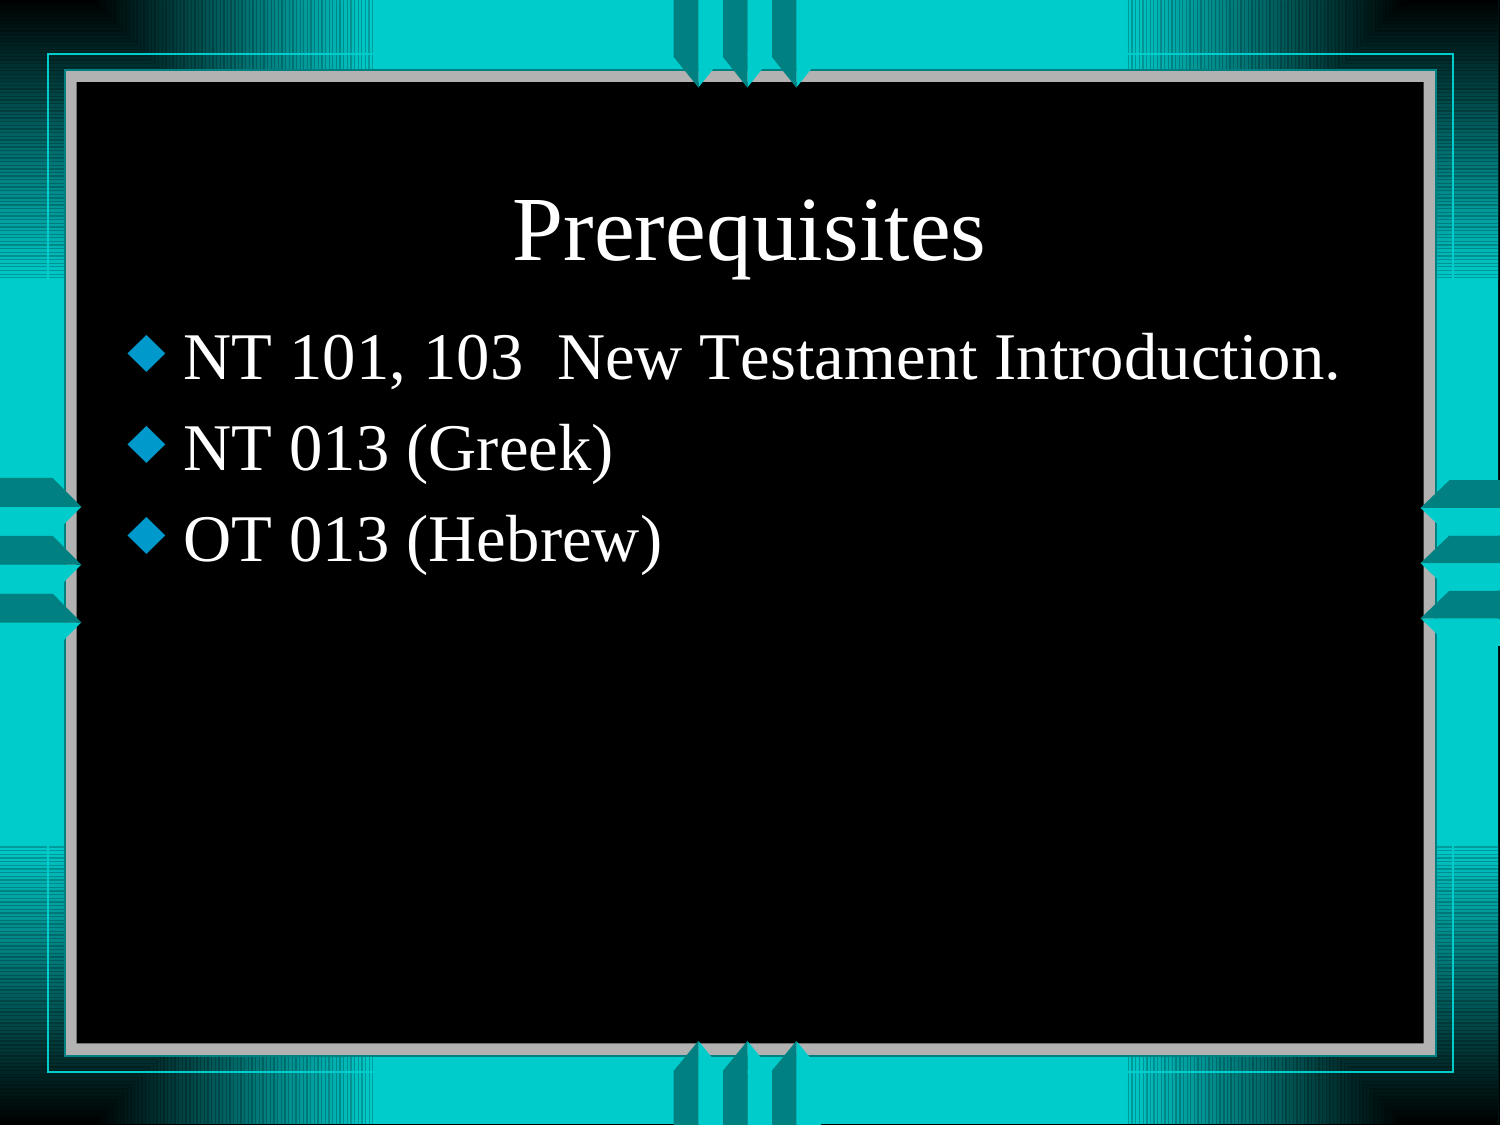

# Prerequisites
NT 101, 103 New Testament Introduction.
NT 013 (Greek)
OT 013 (Hebrew)